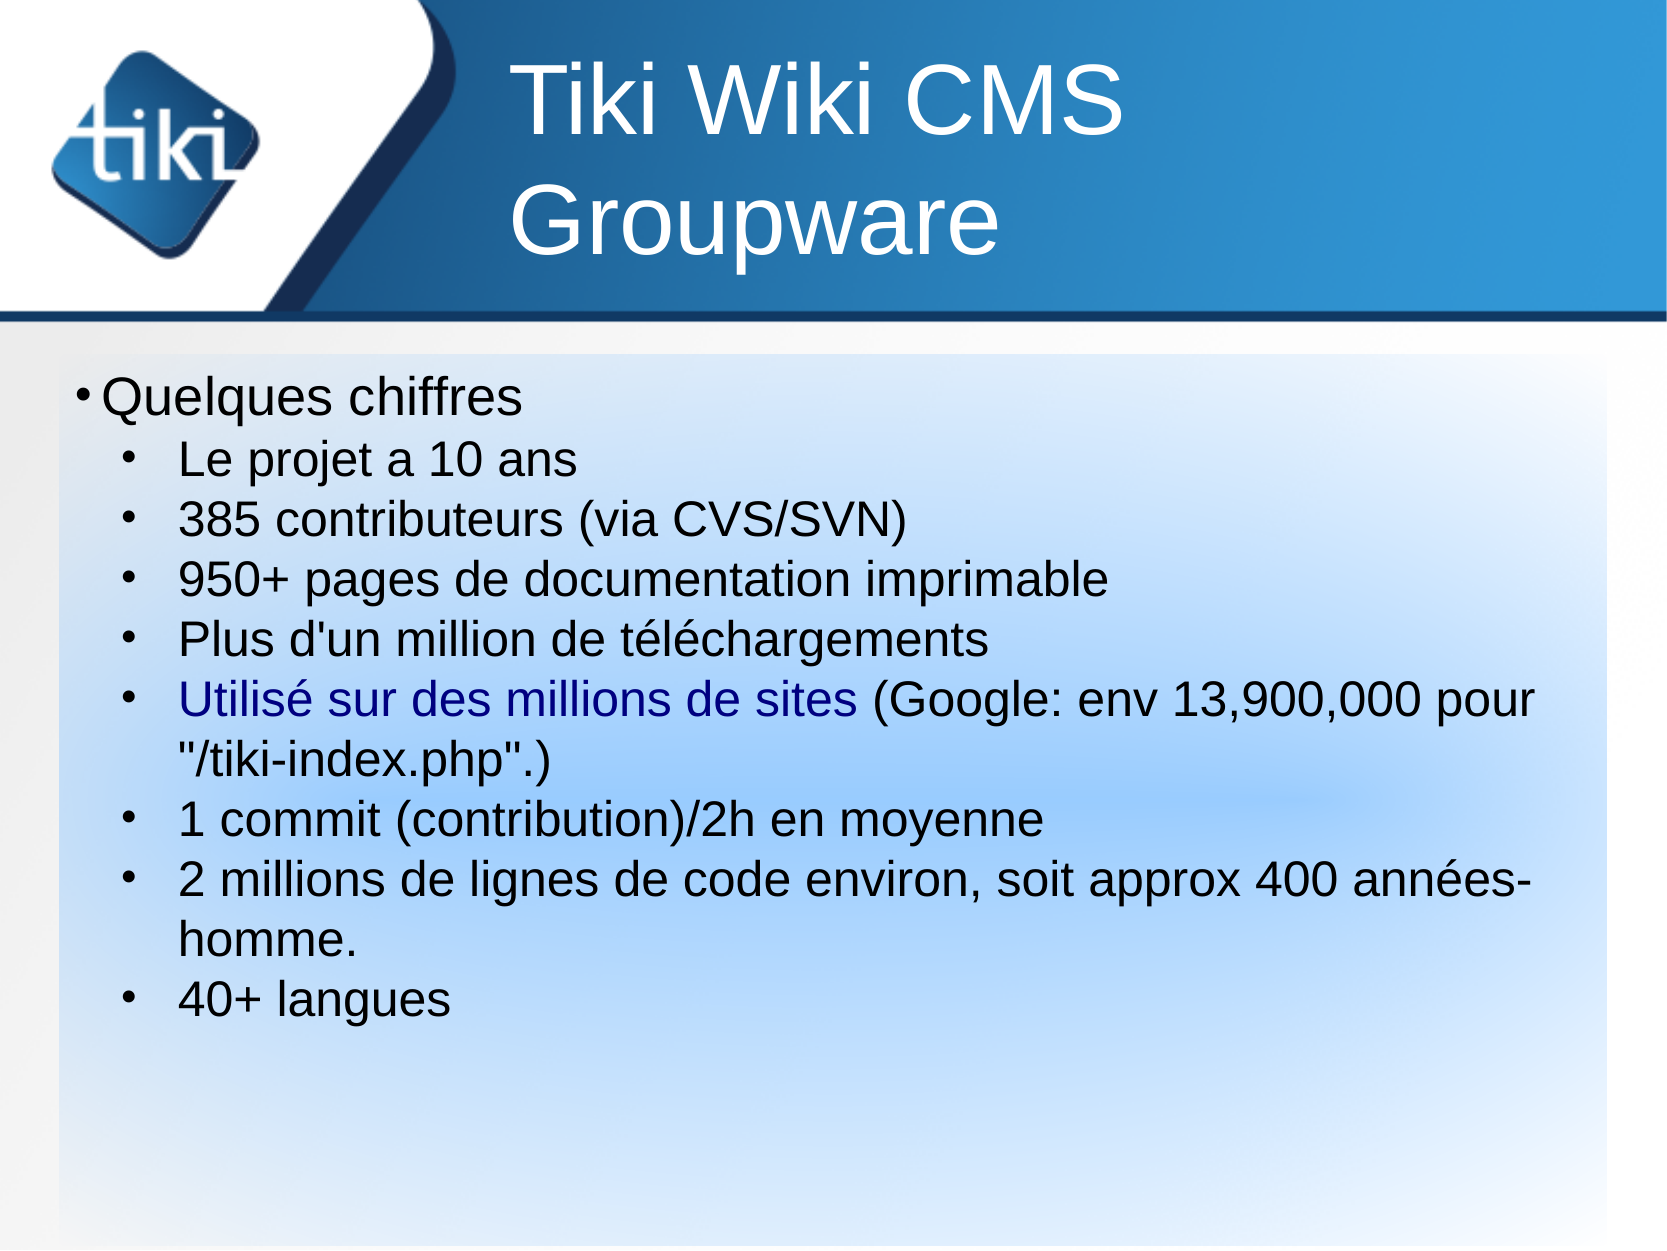

# Tiki Wiki CMS Groupware
Quelques chiffres
Le projet a 10 ans
385 contributeurs (via CVS/SVN)
950+ pages de documentation imprimable
Plus d'un million de téléchargements
Utilisé sur des millions de sites (Google: env 13,900,000 pour "/tiki-index.php".)
1 commit (contribution)/2h en moyenne
2 millions de lignes de code environ, soit approx 400 années-homme.
40+ langues